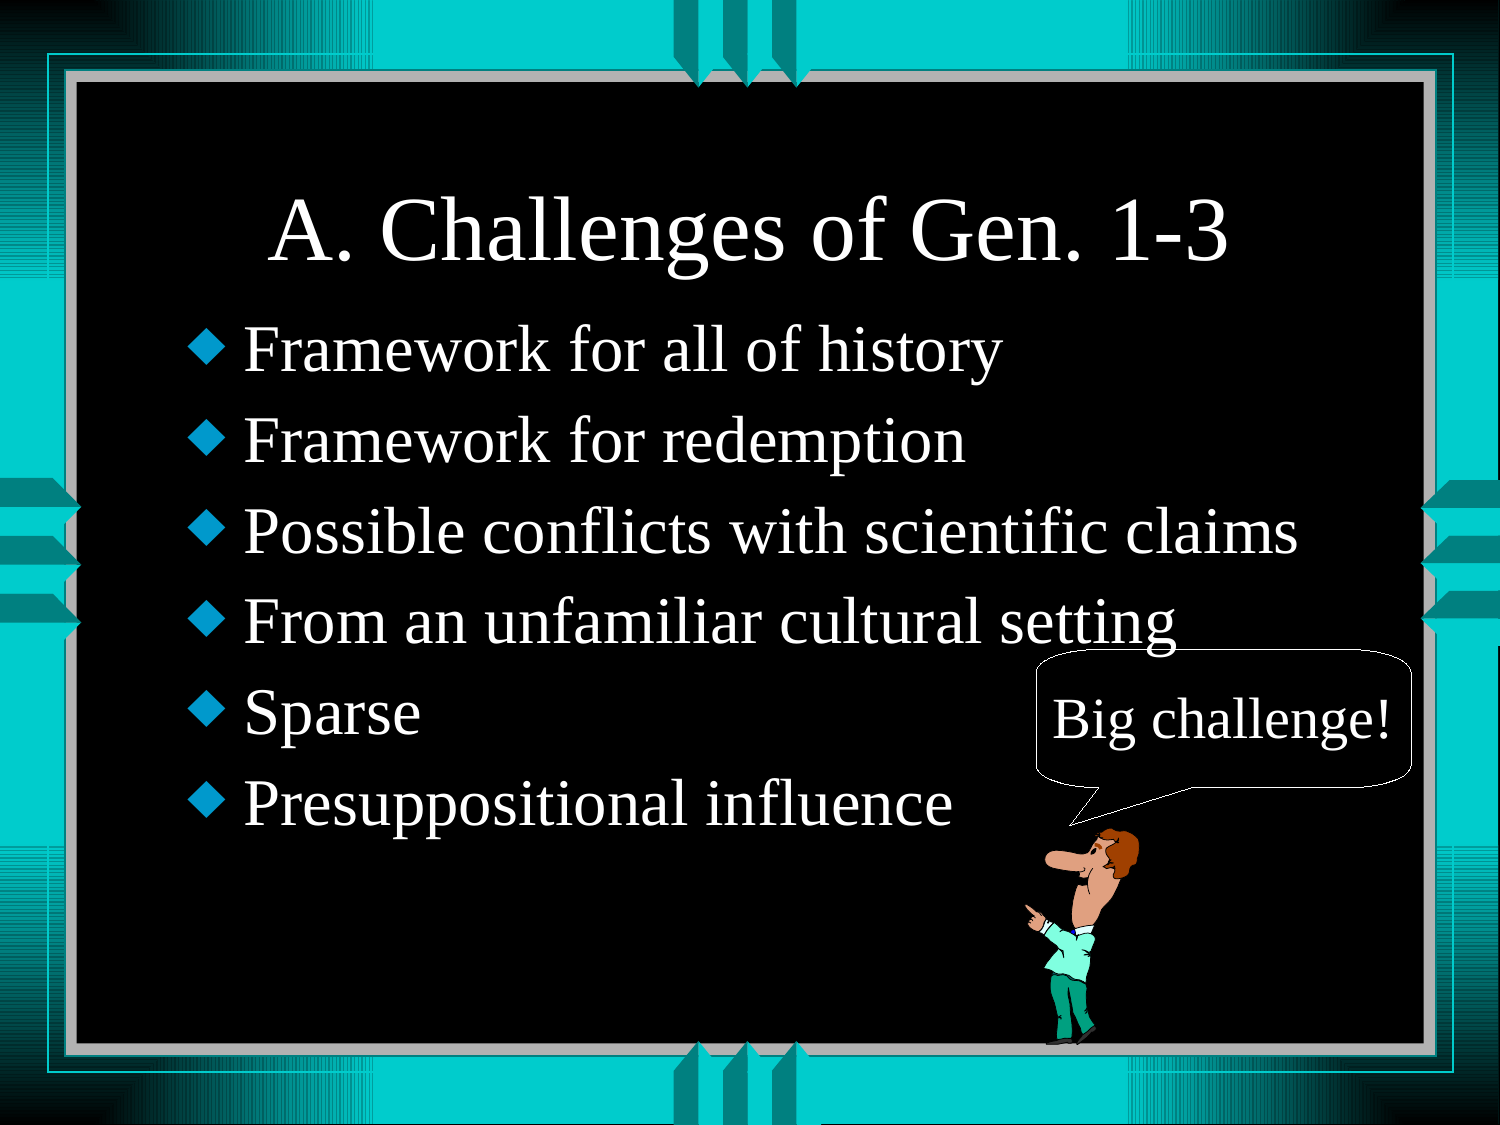

# A. Challenges of Gen. 1-3
Framework for all of history
Framework for redemption
Possible conflicts with scientific claims
From an unfamiliar cultural setting
Sparse
Presuppositional influence
Big challenge!